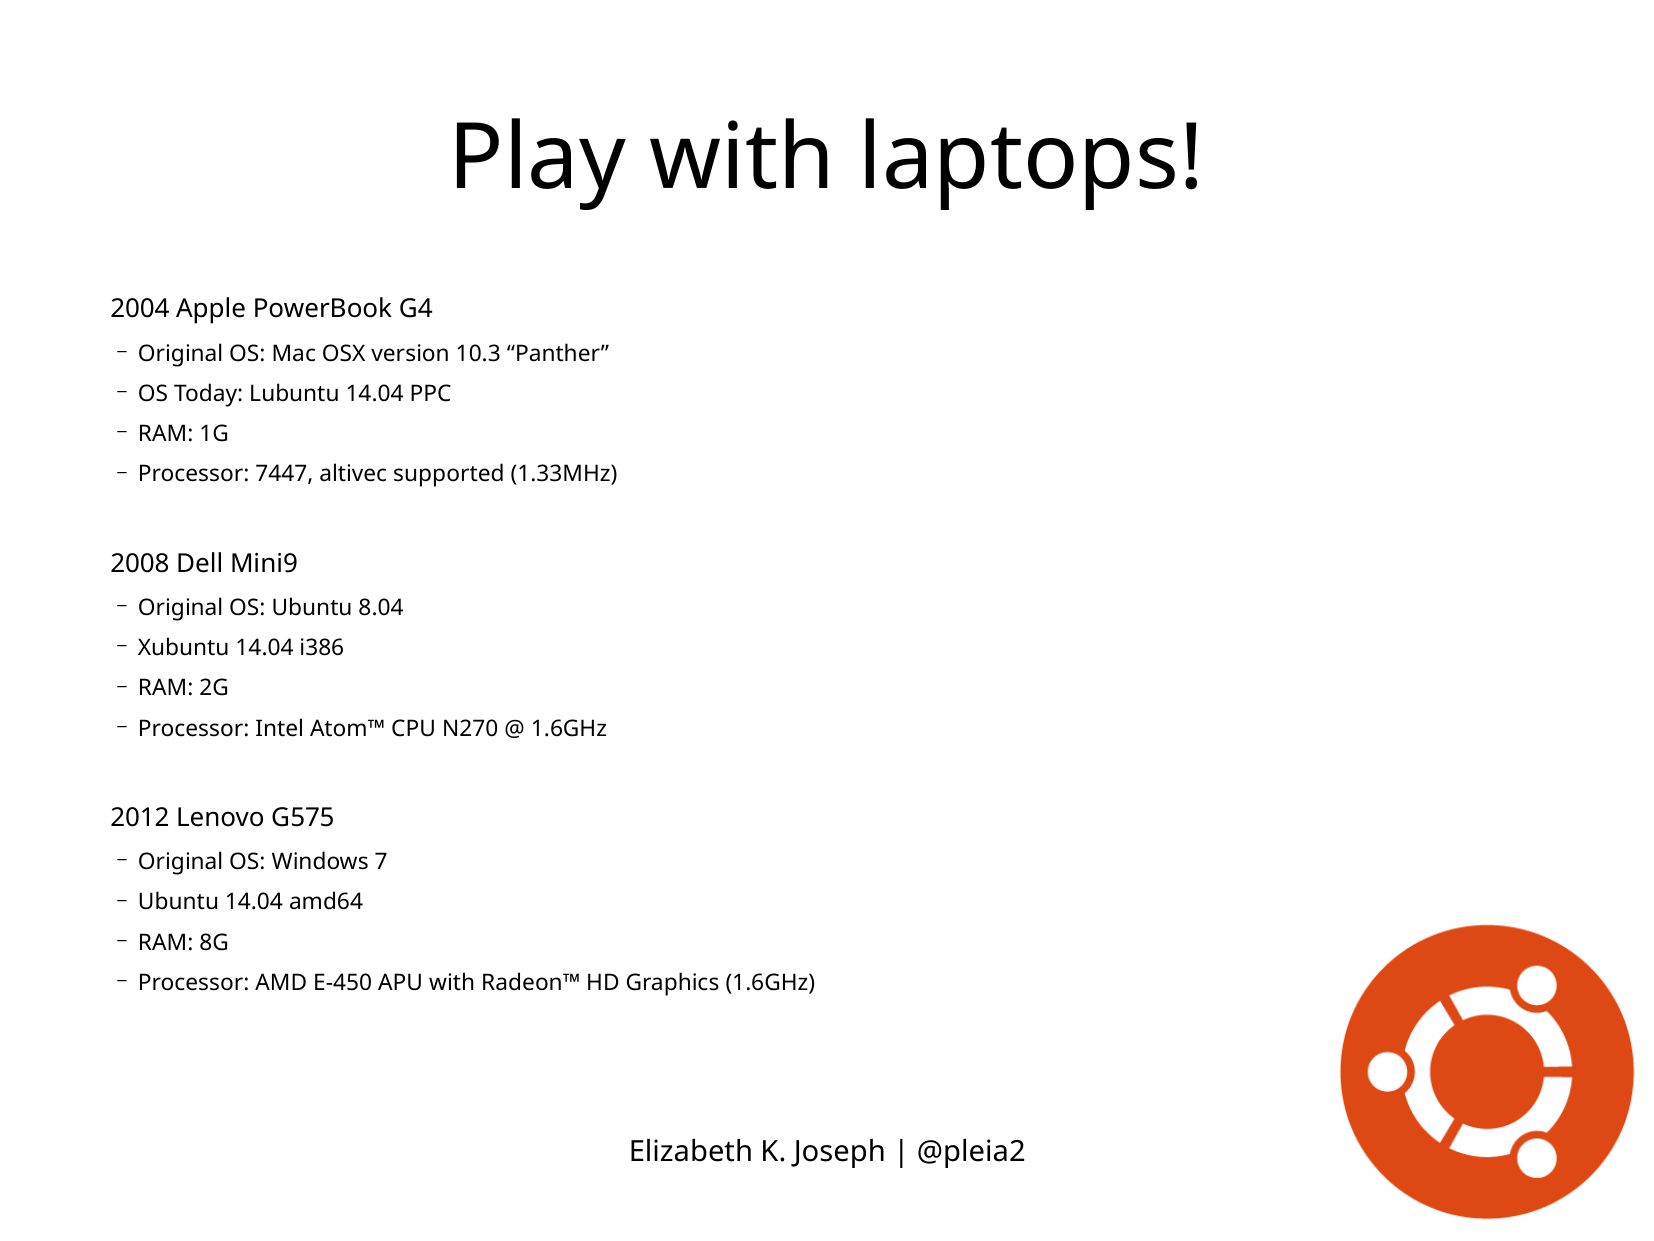

# Play with laptops!
2004 Apple PowerBook G4
Original OS: Mac OSX version 10.3 “Panther”
OS Today: Lubuntu 14.04 PPC
RAM: 1G
Processor: 7447, altivec supported (1.33MHz)
2008 Dell Mini9
Original OS: Ubuntu 8.04
Xubuntu 14.04 i386
RAM: 2G
Processor: Intel Atom™ CPU N270 @ 1.6GHz
2012 Lenovo G575
Original OS: Windows 7
Ubuntu 14.04 amd64
RAM: 8G
Processor: AMD E-450 APU with Radeon™ HD Graphics (1.6GHz)
Elizabeth K. Joseph | @pleia2